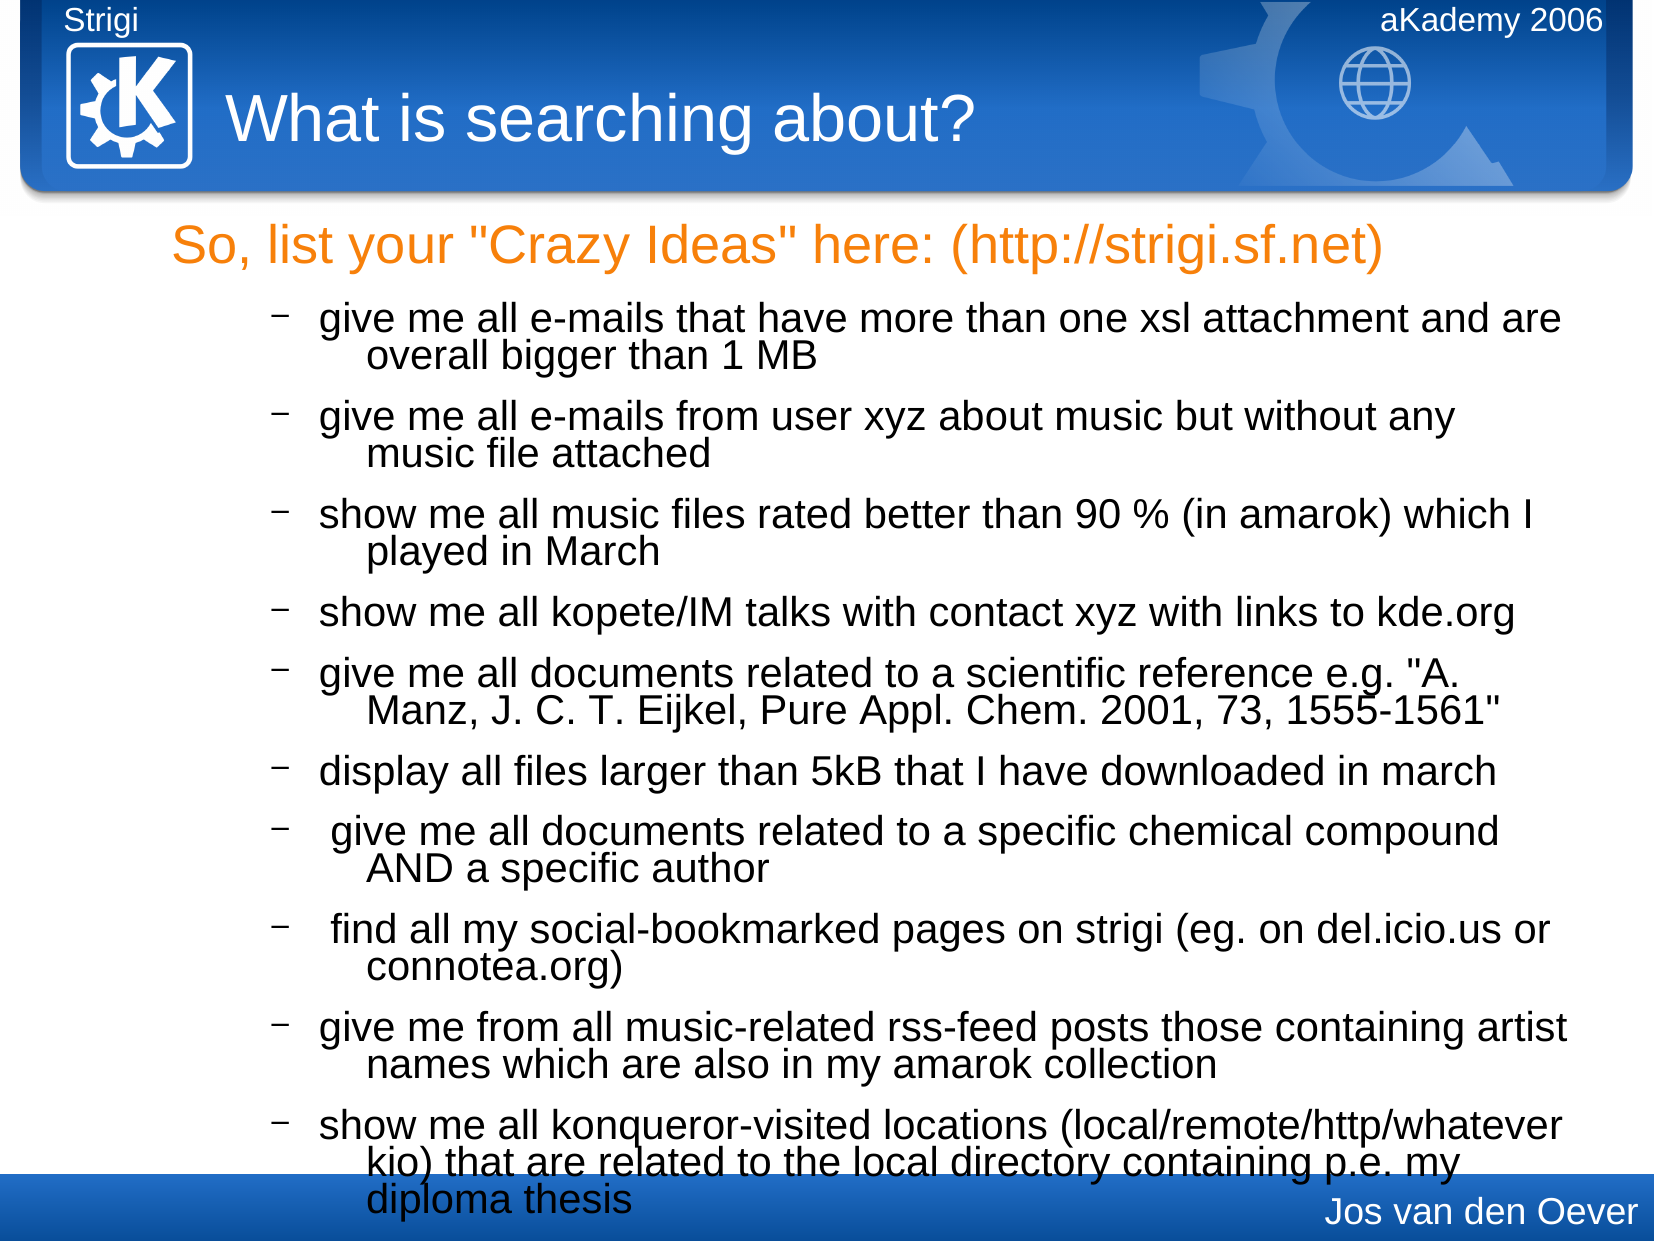

# What is searching about?
So, list your "Crazy Ideas" here: (http://strigi.sf.net)
give me all e-mails that have more than one xsl attachment and are overall bigger than 1 MB
give me all e-mails from user xyz about music but without any music file attached
show me all music files rated better than 90 % (in amarok) which I played in March
show me all kopete/IM talks with contact xyz with links to kde.org
give me all documents related to a scientific reference e.g. "A. Manz, J. C. T. Eijkel, Pure Appl. Chem. 2001, 73, 1555-1561"
display all files larger than 5kB that I have downloaded in march
 give me all documents related to a specific chemical compound AND a specific author
 find all my social-bookmarked pages on strigi (eg. on del.icio.us or connotea.org)
give me from all music-related rss-feed posts those containing artist names which are also in my amarok collection
show me all konqueror-visited locations (local/remote/http/whatever kio) that are related to the local directory containing p.e. my diploma thesis